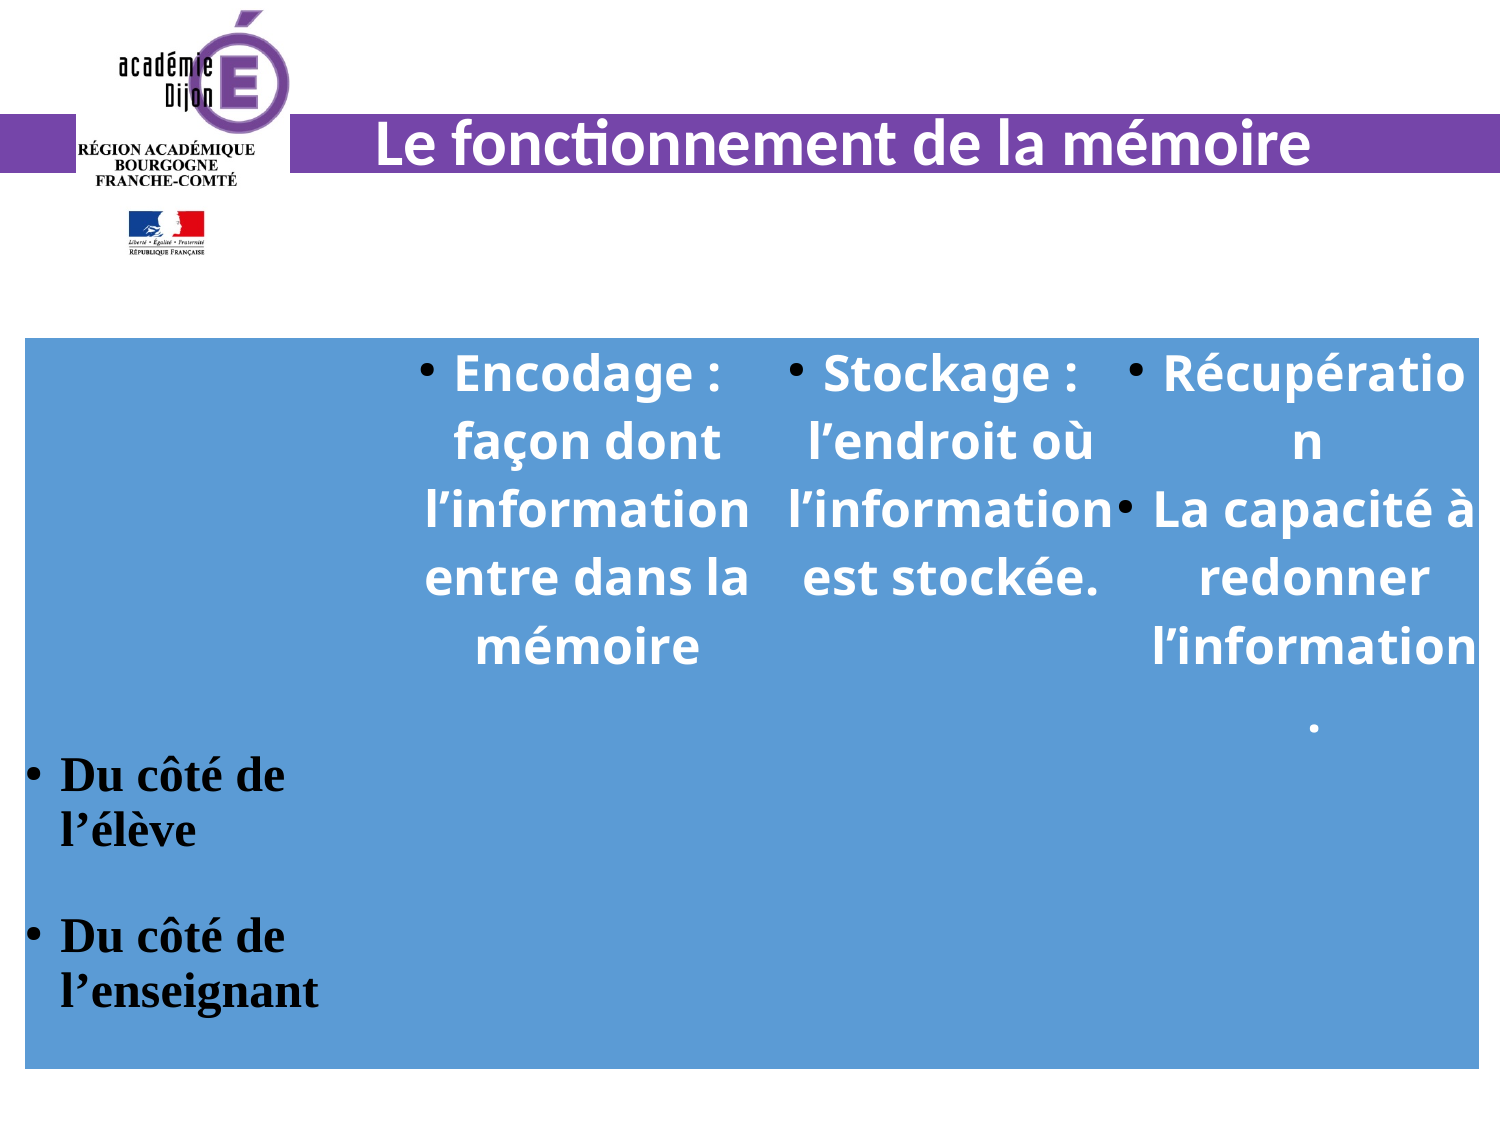

# Le fonctionnement de la mémoire
| | Encodage : façon dont l’information entre dans la mémoire | Stockage : l’endroit où l’information est stockée. | Récupération La capacité à redonner l’information. |
| --- | --- | --- | --- |
| Du côté de l’élève | | | |
| Du côté de l’enseignant | | | |